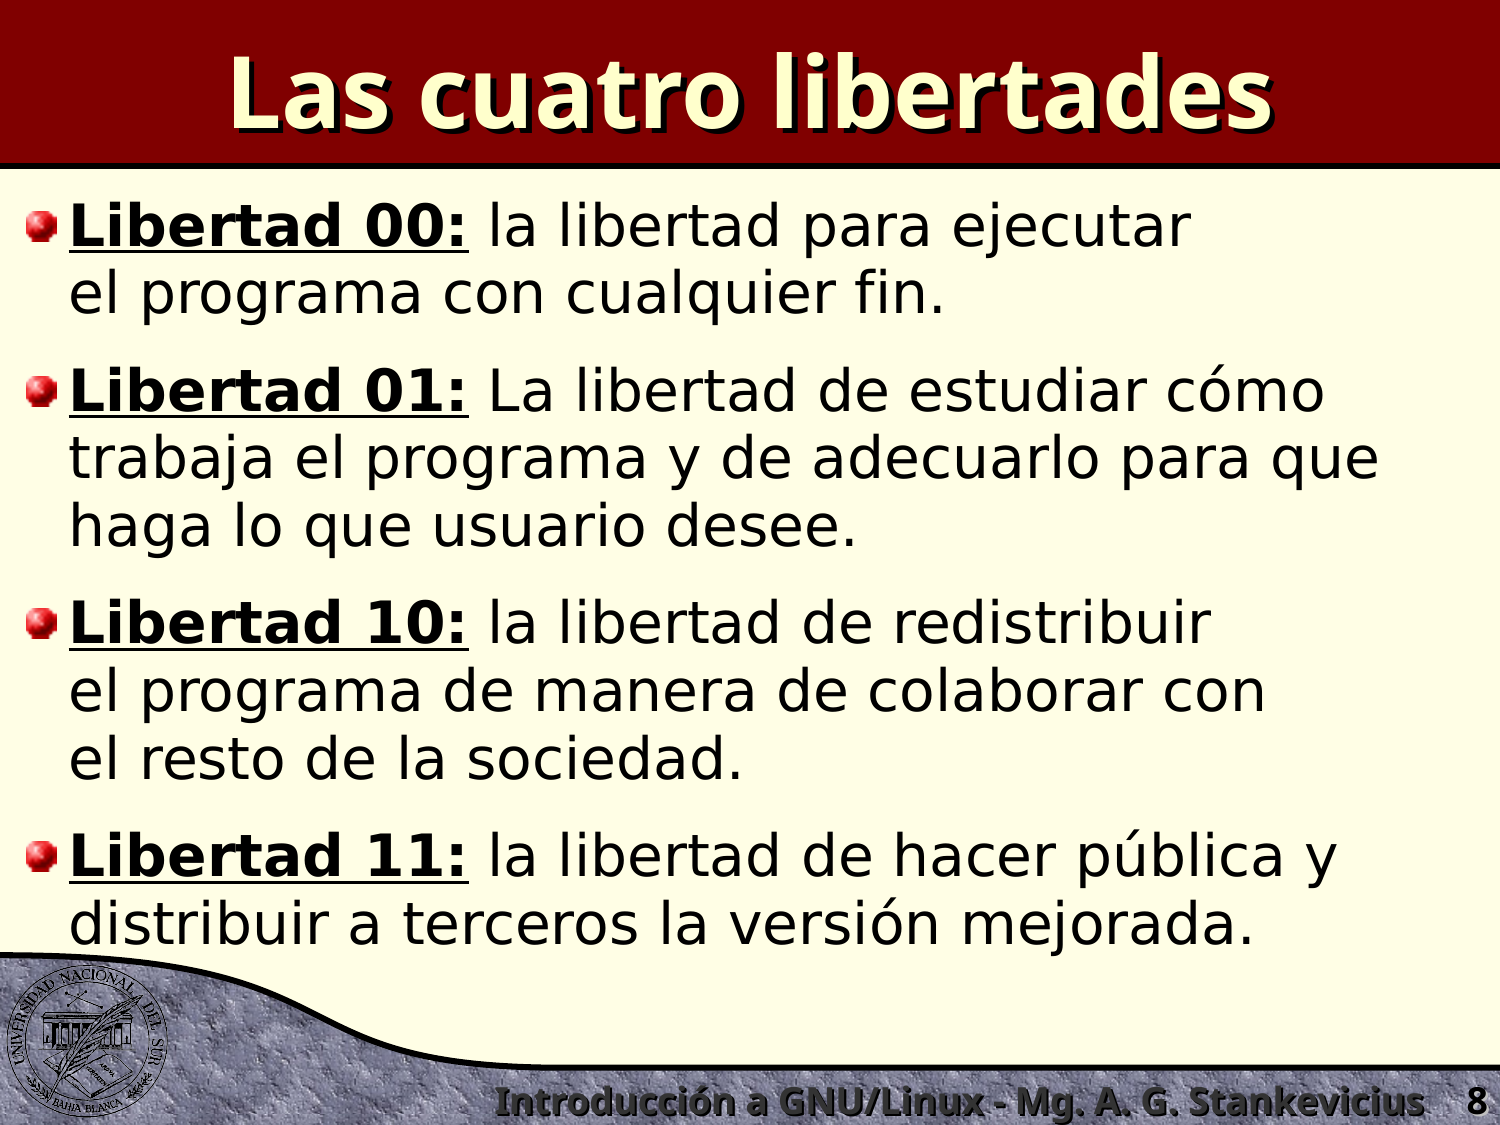

# Las cuatro libertades
Libertad 00: la libertad para ejecutar
el programa con cualquier fin.
Libertad 01: La libertad de estudiar cómo trabaja el programa y de adecuarlo para que haga lo que usuario desee.
Libertad 10: la libertad de redistribuir
el programa de manera de colaborar con
el resto de la sociedad.
Libertad 11: la libertad de hacer pública y distribuir a terceros la versión mejorada.
8